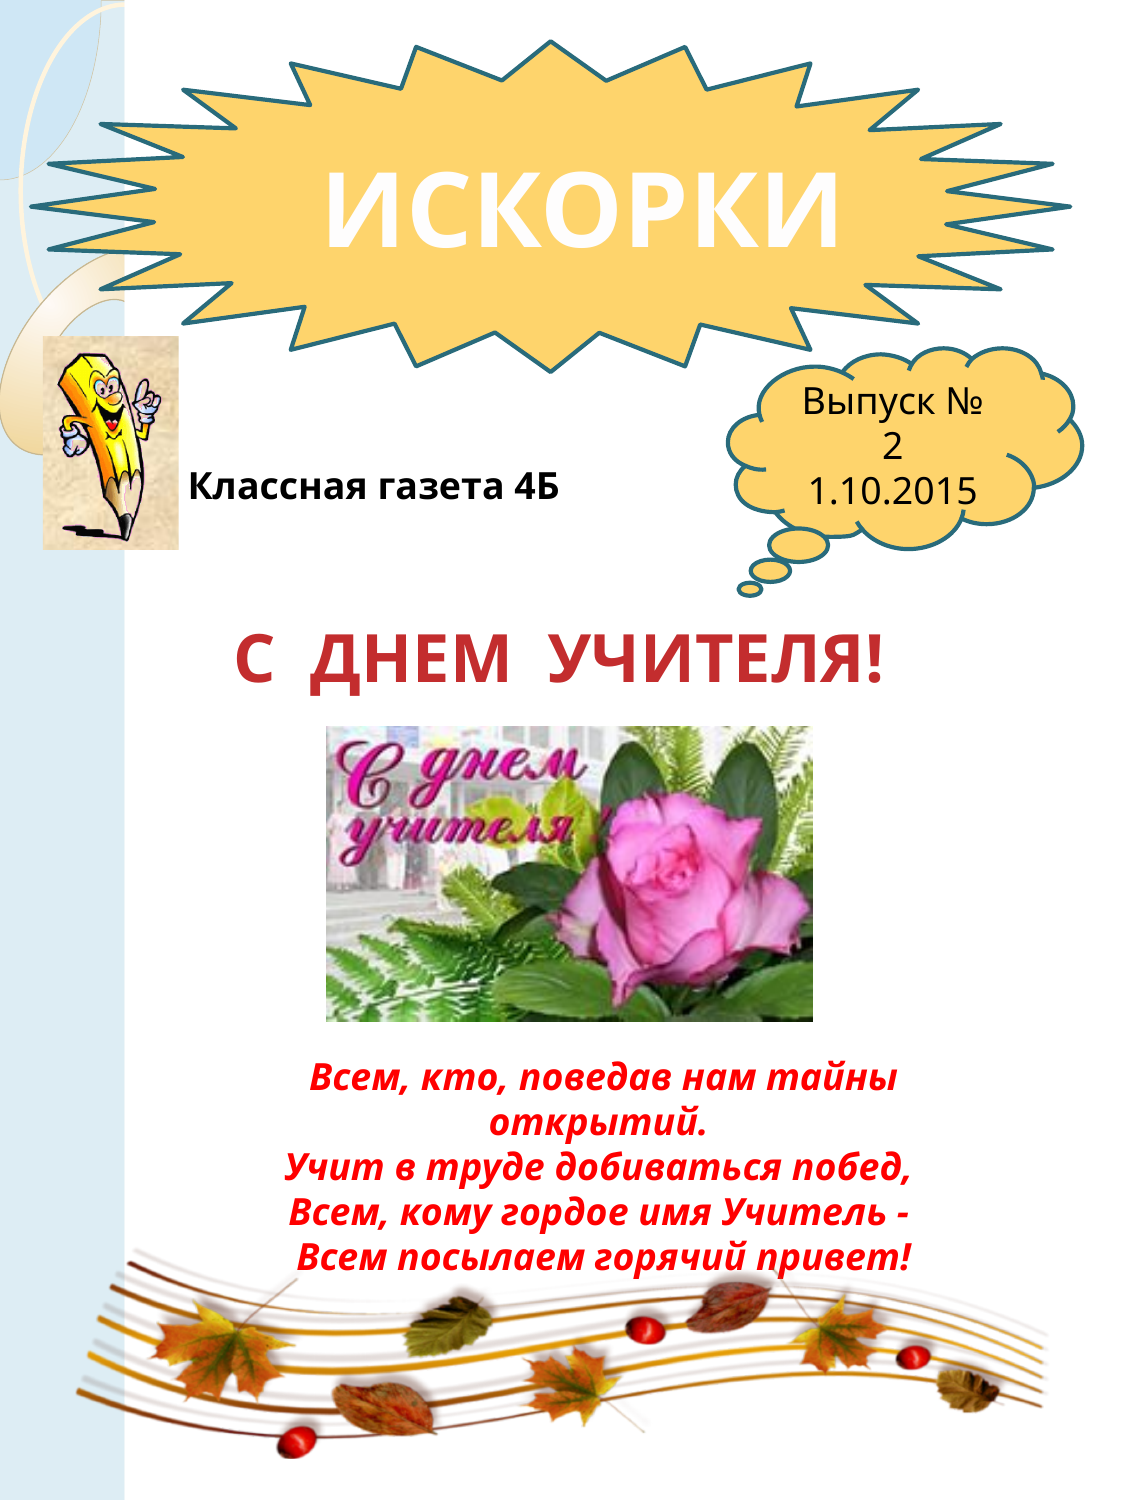

ИСКОРКИ
Выпуск № 2
1.10.2015
Классная газета 4Б
С ДНЕМ УЧИТЕЛЯ!
Всем, кто, поведав нам тайны открытий.
Учит в труде добиваться побед,
Всем, кому гордое имя Учитель -
Всем посылаем горячий привет!